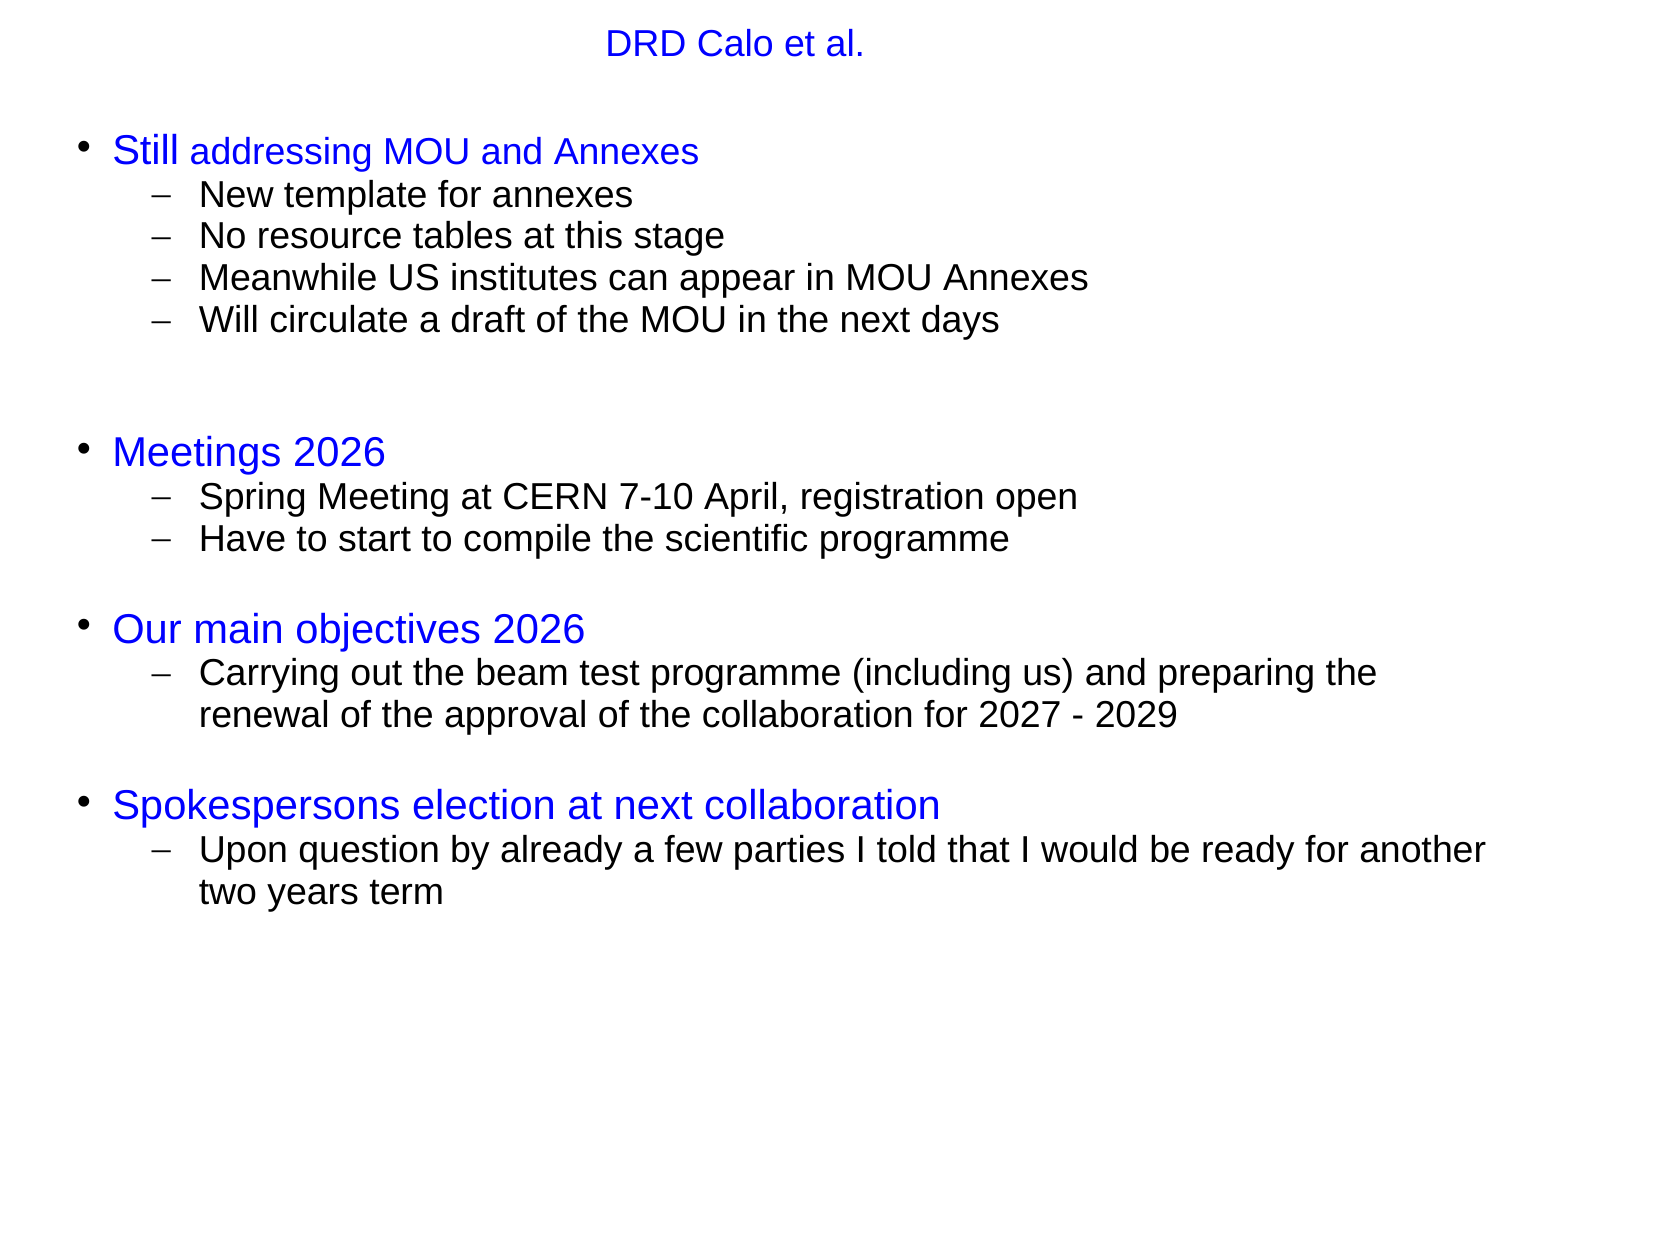

DRD Calo et al.
Still addressing MOU and Annexes
New template for annexes
No resource tables at this stage
Meanwhile US institutes can appear in MOU Annexes
Will circulate a draft of the MOU in the next days
Meetings 2026
Spring Meeting at CERN 7-10 April, registration open
Have to start to compile the scientific programme
Our main objectives 2026
Carrying out the beam test programme (including us) and preparing the
renewal of the approval of the collaboration for 2027 - 2029
Spokespersons election at next collaboration
Upon question by already a few parties I told that I would be ready for another
two years term